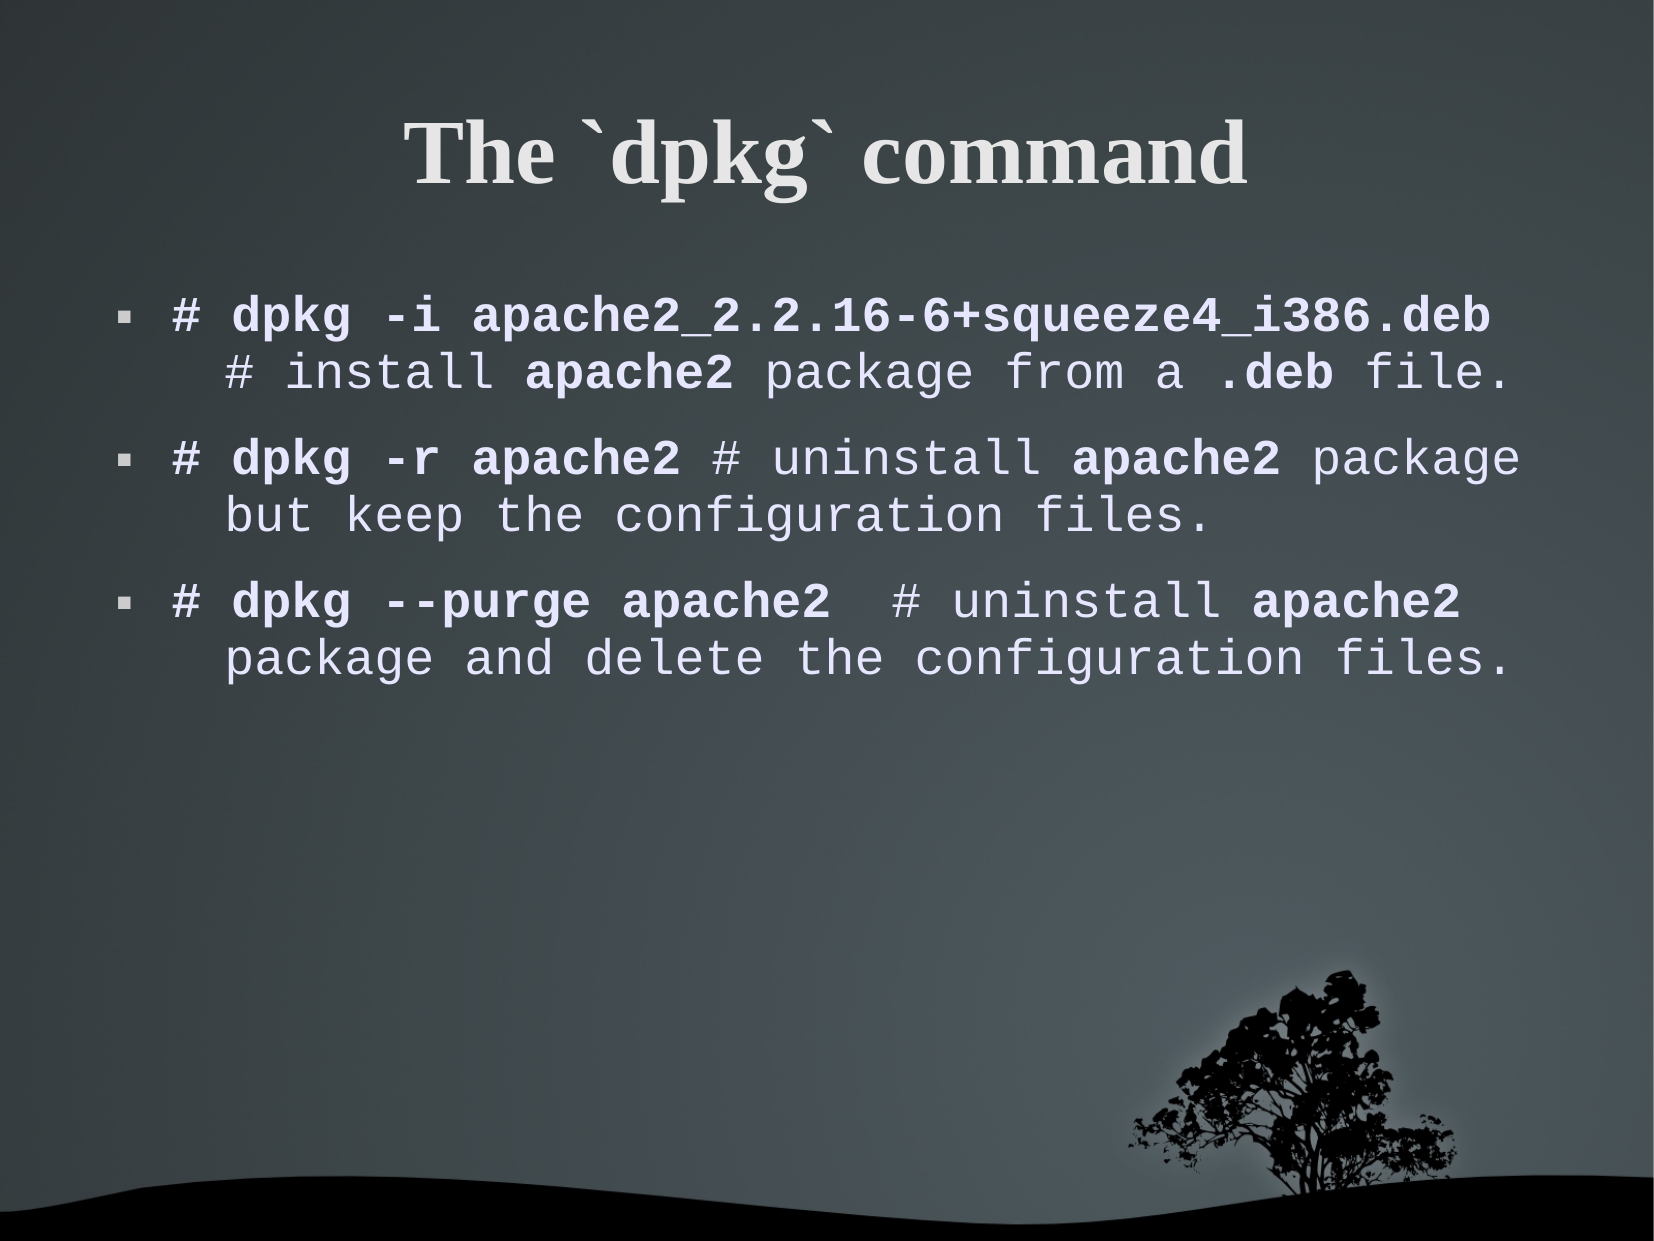

# The `dpkg` command
# dpkg -i apache2_2.2.16-6+squeeze4_i386.deb # install apache2 package from a .deb file.
# dpkg -r apache2 # uninstall apache2 package but keep the configuration files.
# dpkg --purge apache2 # uninstall apache2 package and delete the configuration files.